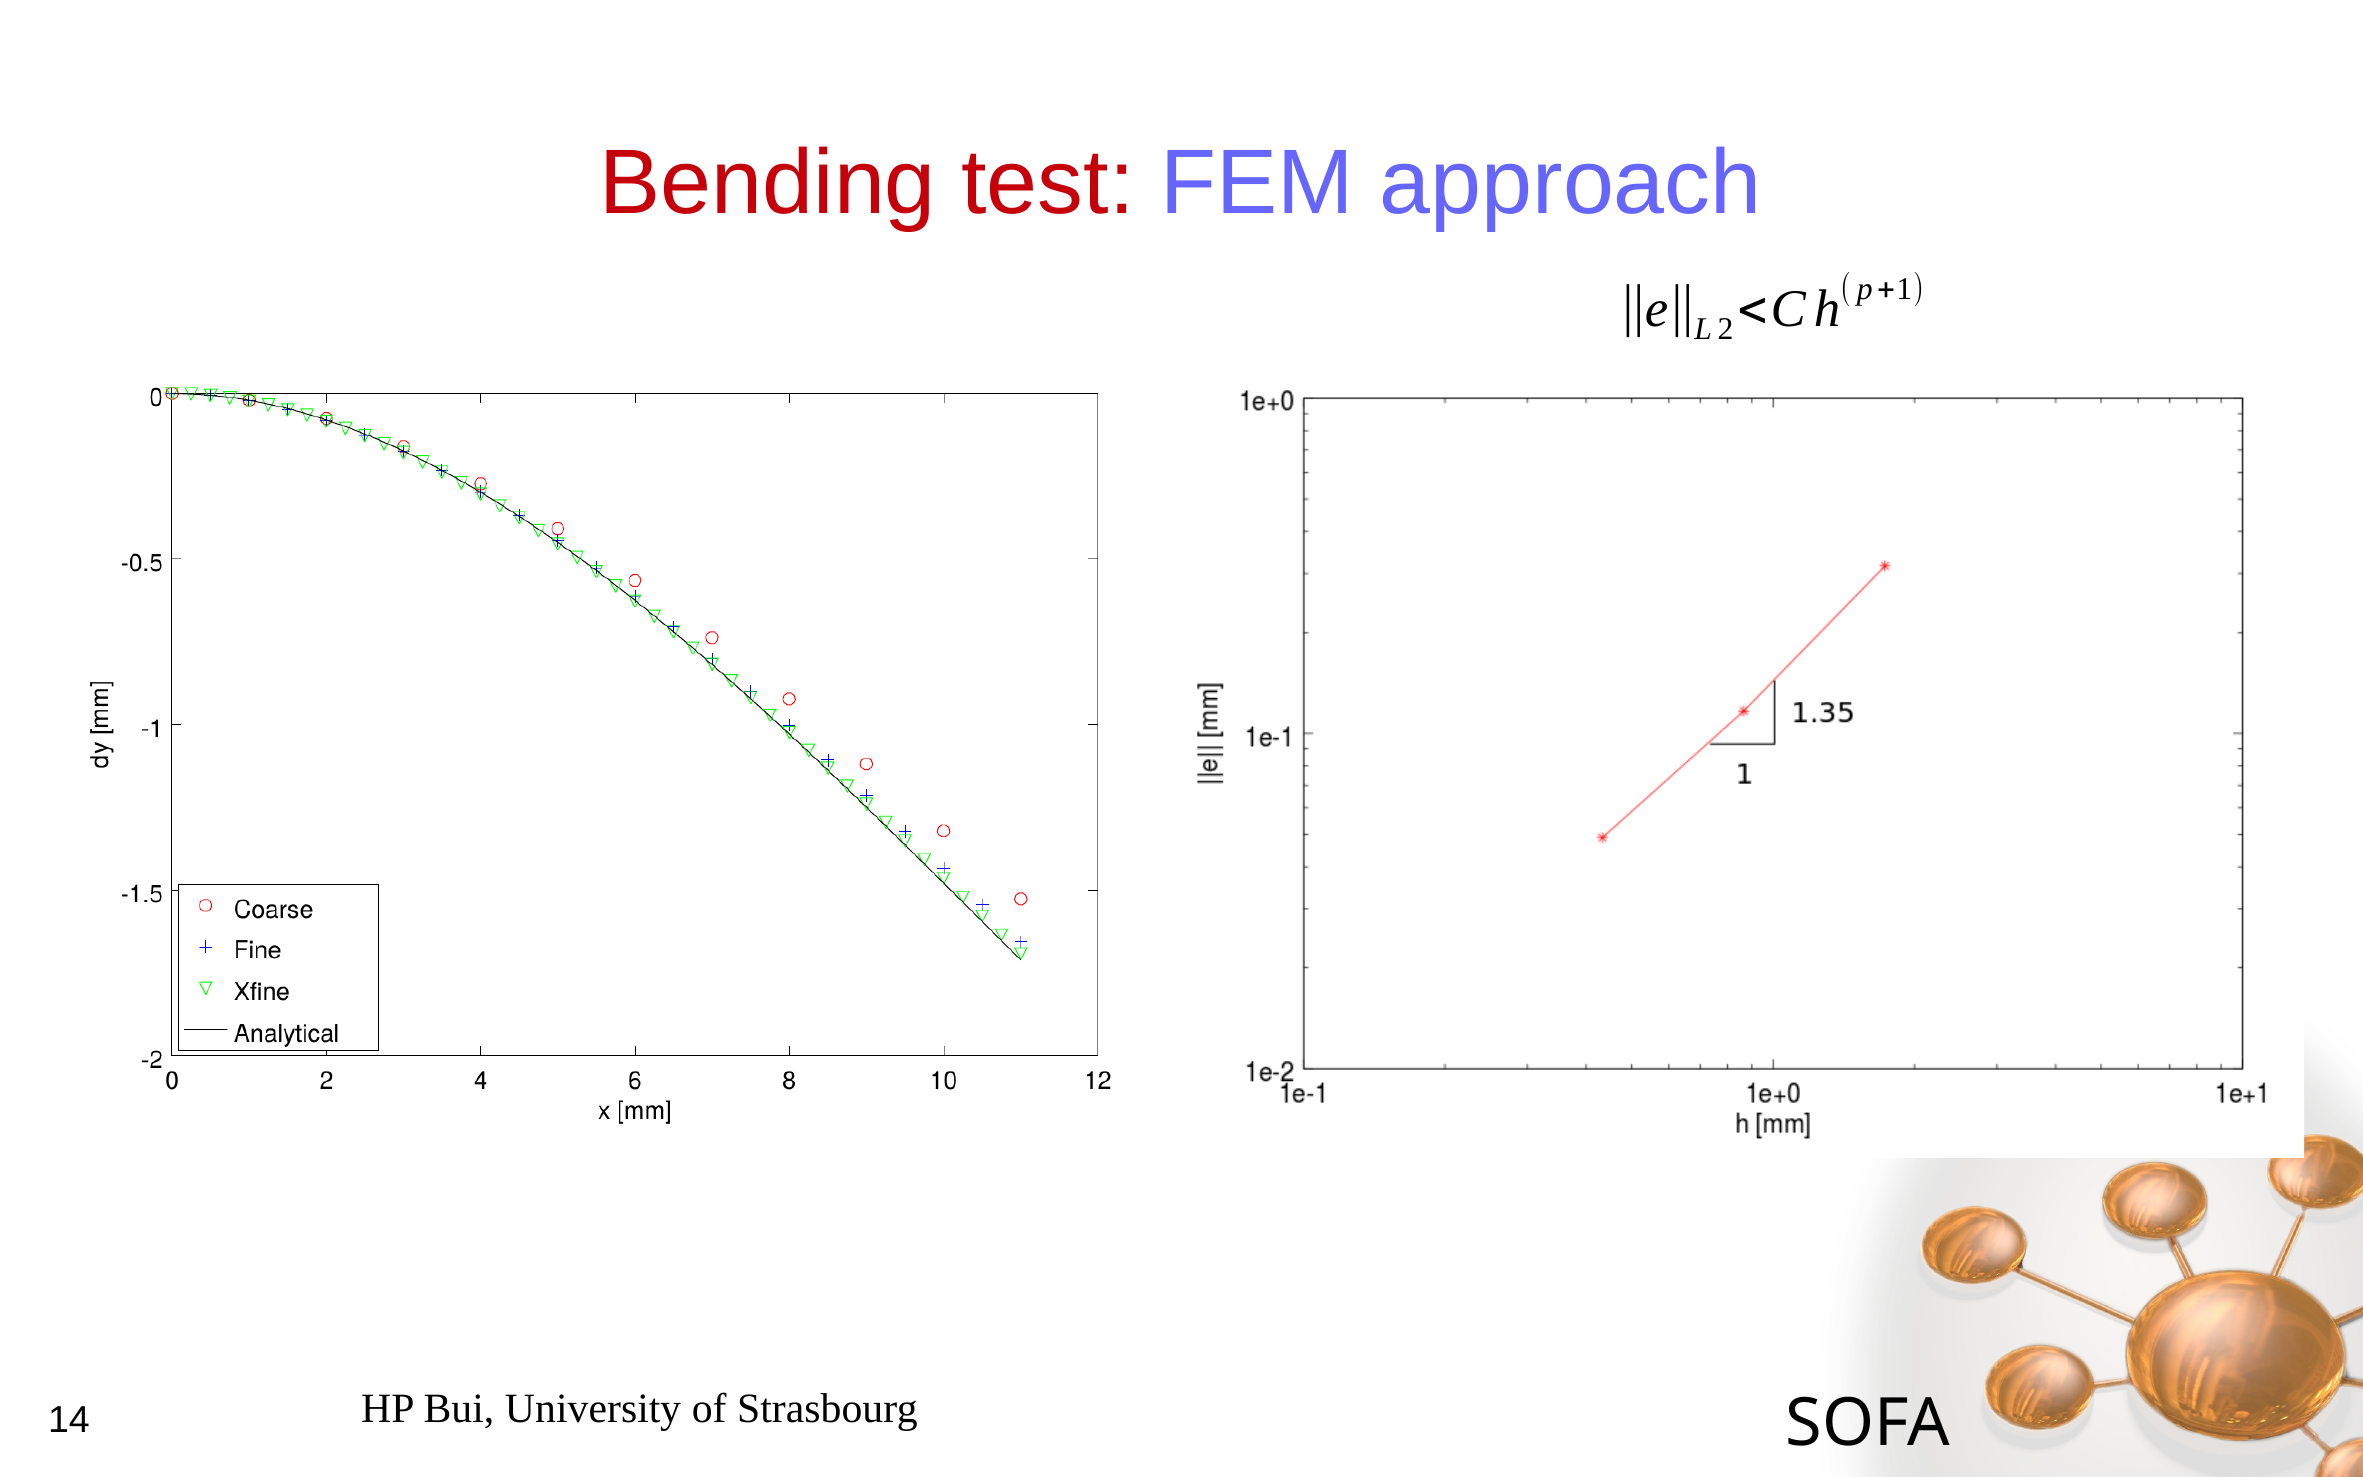

# Bending test: FEM approach
HP Bui, University of Strasbourg